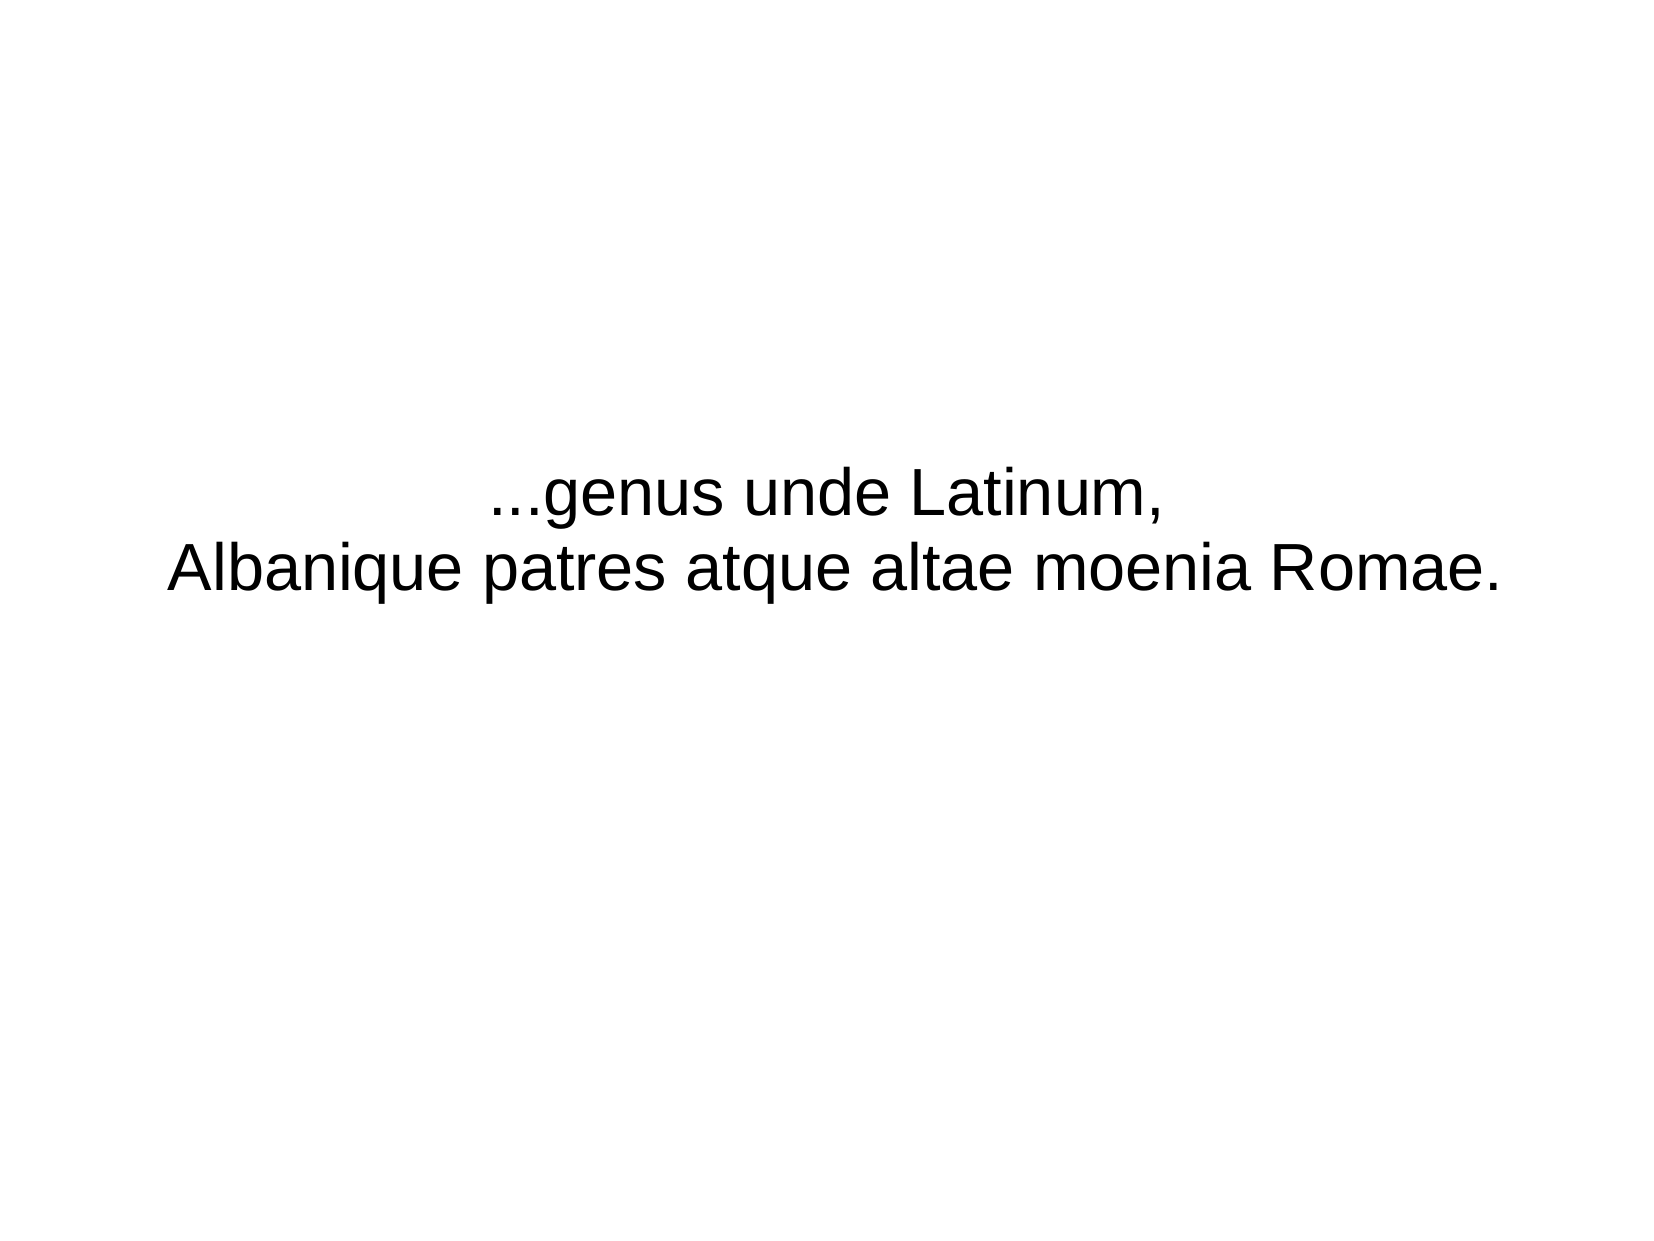

# ...genus unde Latinum,
 Albanique patres atque altae moenia Romae.